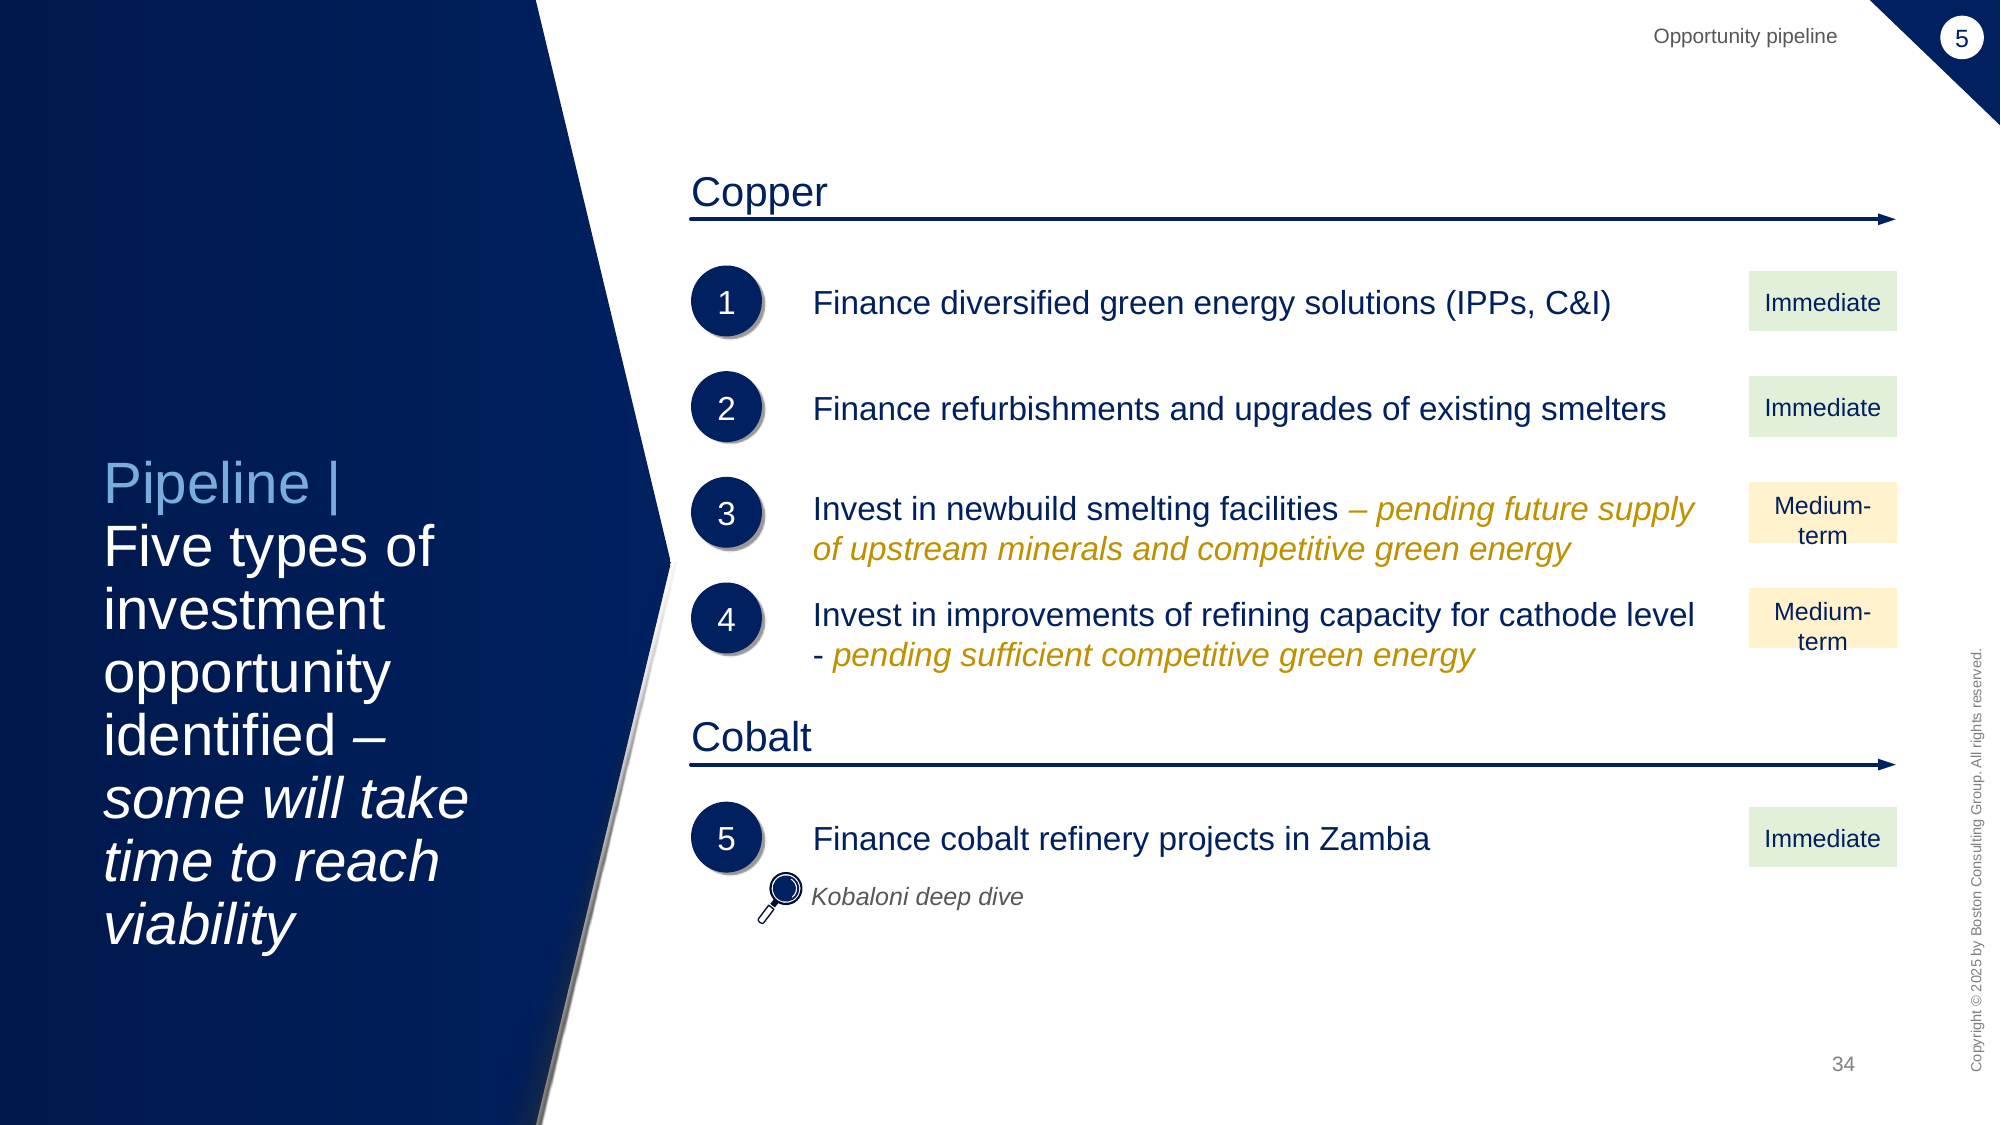

Opportunity pipeline
5
Copper
1
Immediate
Finance diversified green energy solutions (IPPs, C&I)
2
Immediate
Finance refurbishments and upgrades of existing smelters
# Pipeline | Five types of investment opportunity identified – some will take time to reach viability
3
Invest in newbuild smelting facilities – pending future supply of upstream minerals and competitive green energy
Medium-term
4
Invest in improvements of refining capacity for cathode level - pending sufficient competitive green energy
Medium-term
Cobalt
5
Finance cobalt refinery projects in Zambia
Immediate
Kobaloni deep dive